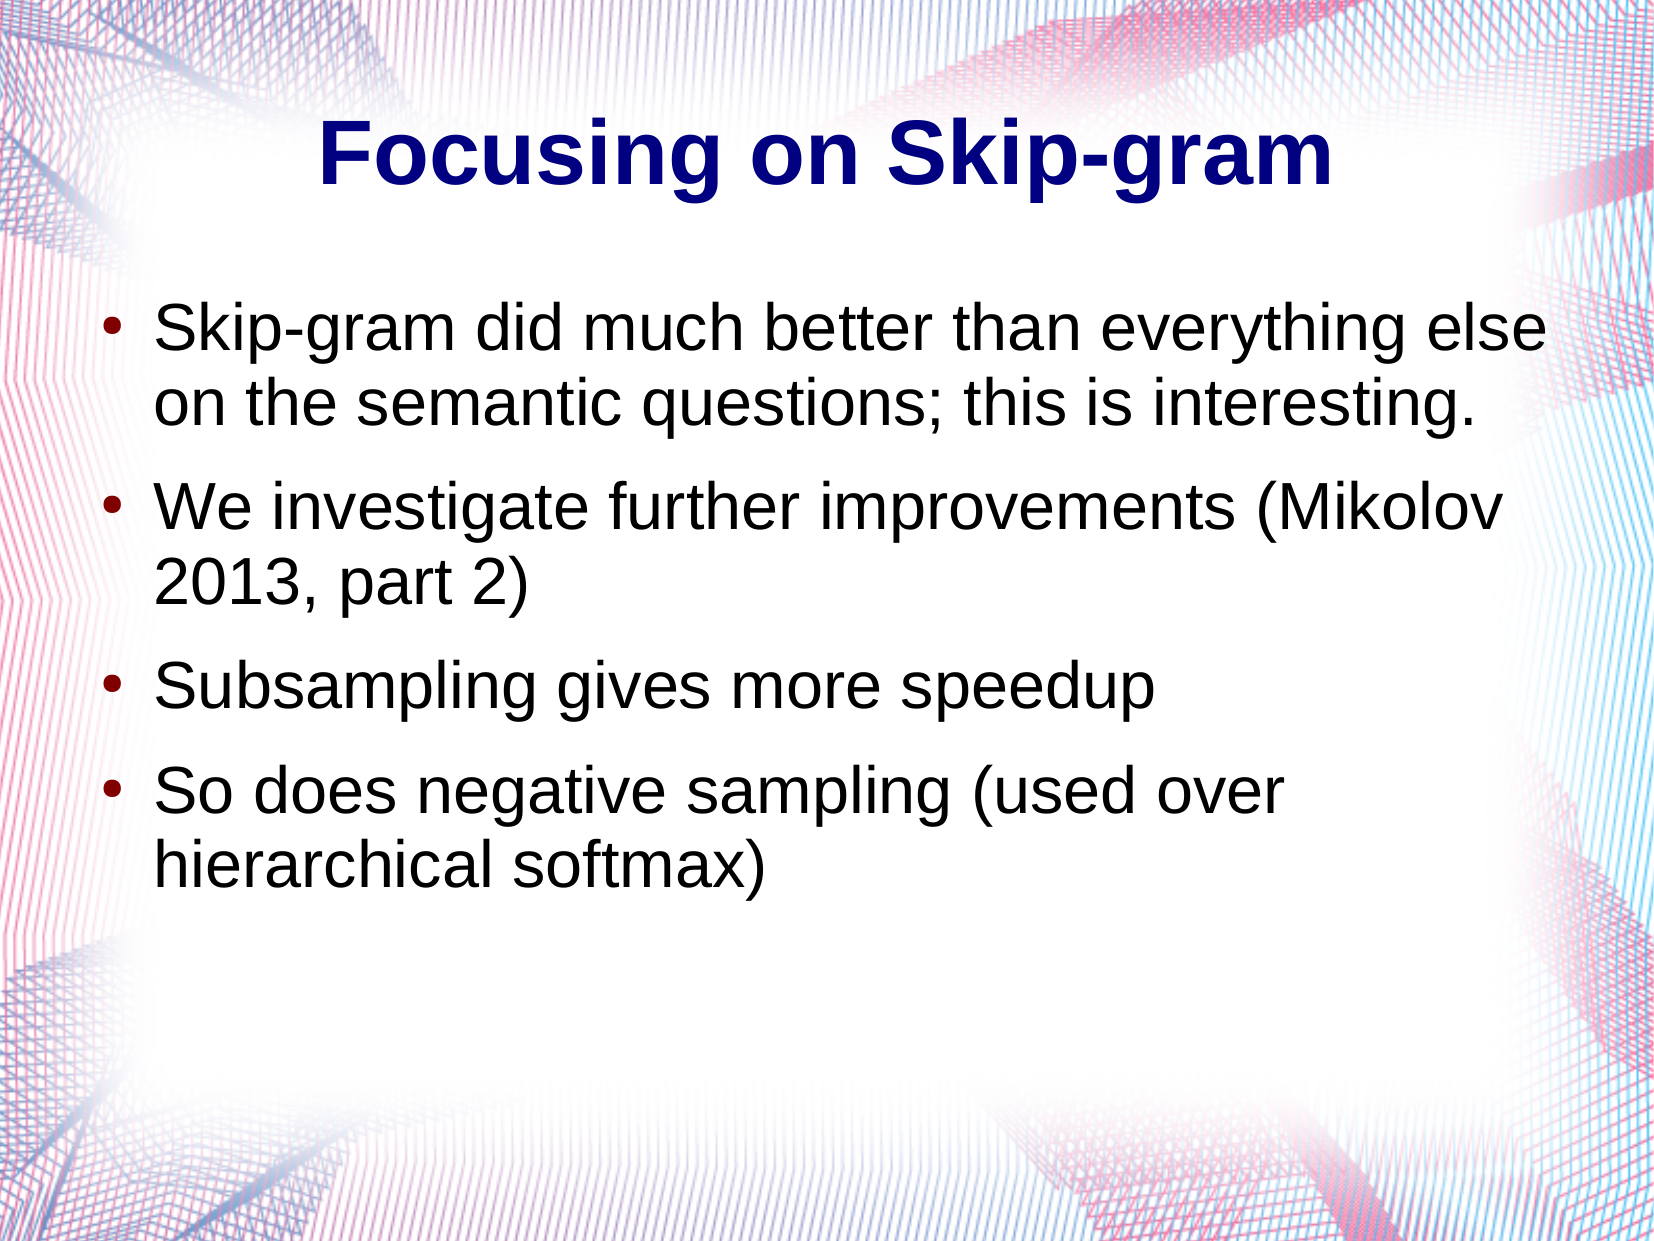

# Focusing on Skip-gram
Skip-gram did much better than everything else on the semantic questions; this is interesting.
We investigate further improvements (Mikolov 2013, part 2)
Subsampling gives more speedup
So does negative sampling (used over hierarchical softmax)